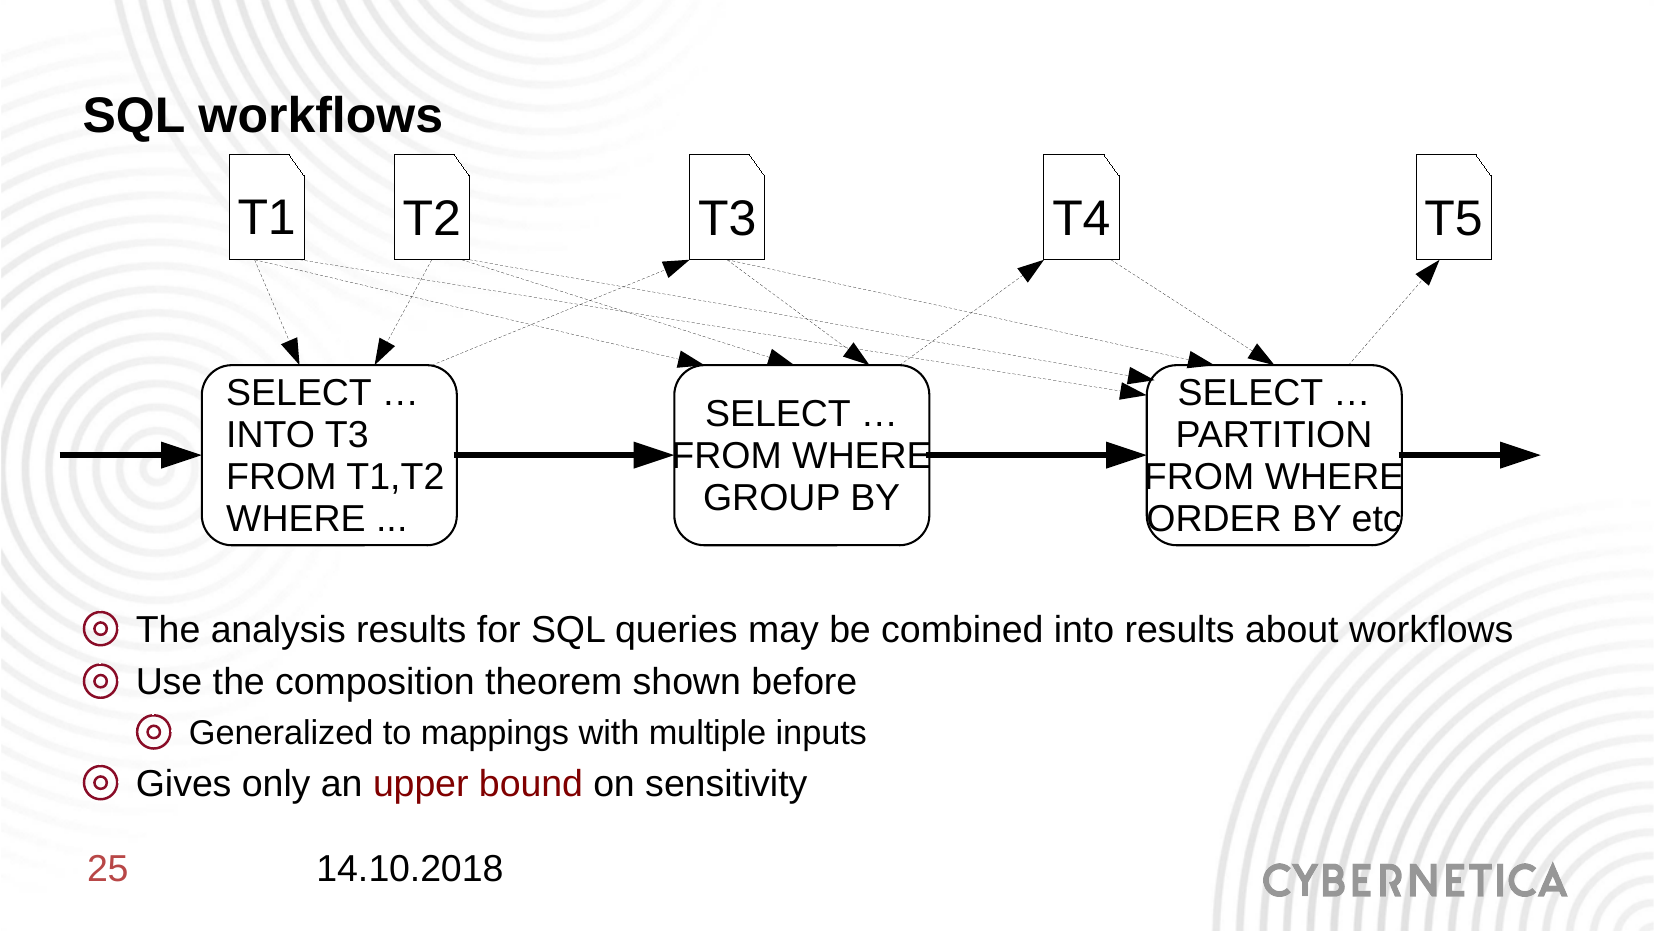

# SQL workflows
T1
T2
T3
T4
T5
SELECT …
INTO T3
FROM T1,T2
WHERE ...
SELECT …
FROM WHERE
GROUP BY
SELECT …
PARTITION
FROM WHERE
ORDER BY etc
The analysis results for SQL queries may be combined into results about workflows
Use the composition theorem shown before
Generalized to mappings with multiple inputs
Gives only an upper bound on sensitivity
25
01.04.2000